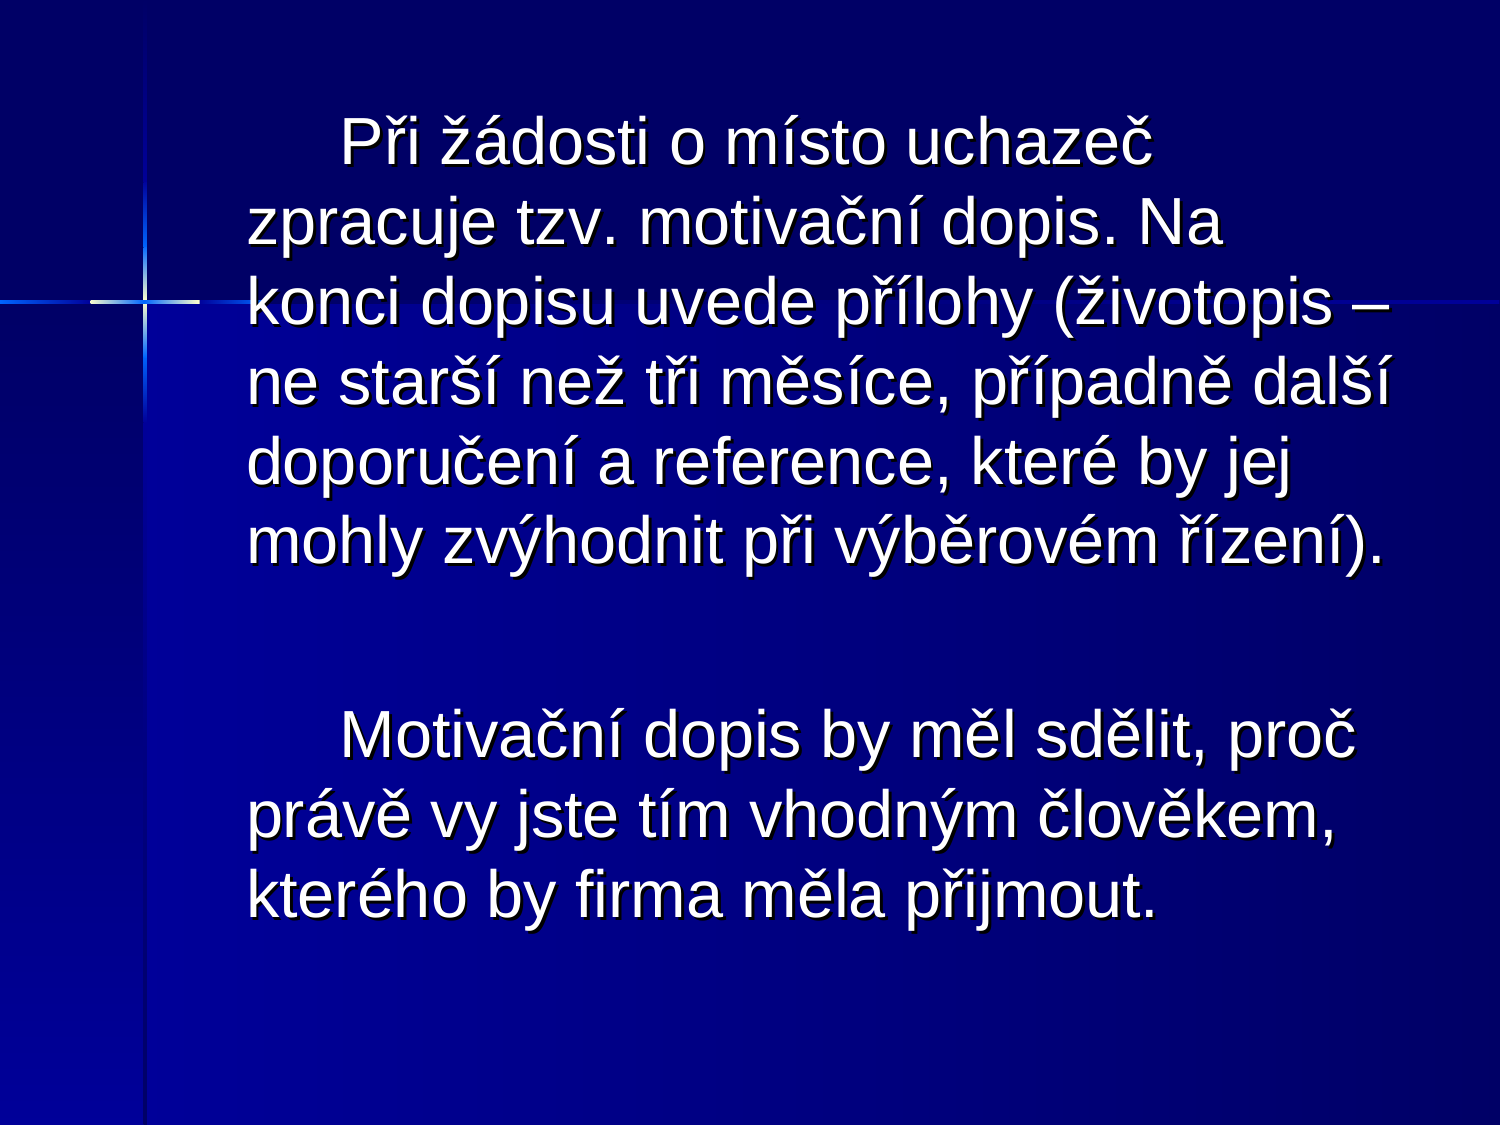

# Při žádosti o místo uchazeč zpracuje tzv. motivační dopis. Na konci dopisu uvede přílohy (životopis – ne starší než tři měsíce, případně další doporučení a reference, které by jej mohly zvýhodnit při výběrovém řízení).
		Motivační dopis by měl sdělit, proč právě vy jste tím vhodným člověkem, kterého by firma měla přijmout.